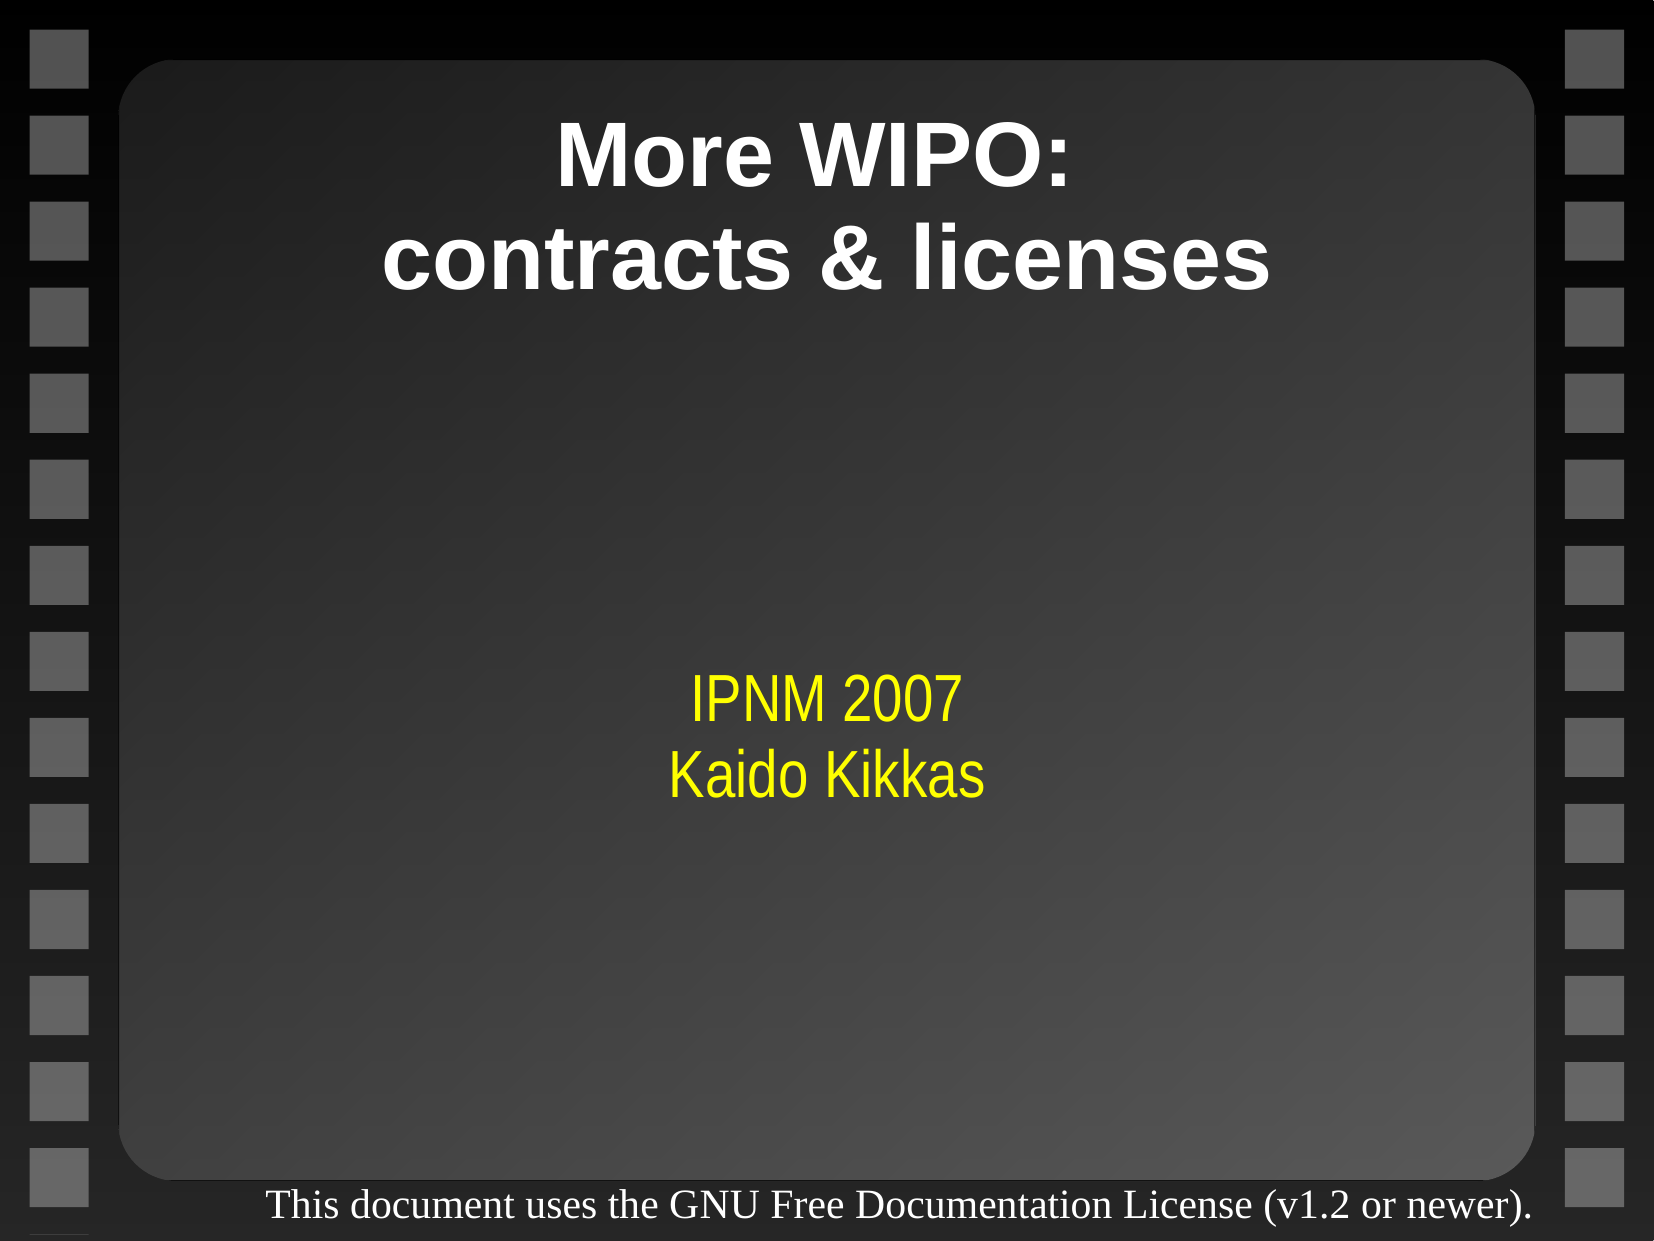

# More WIPO: contracts & licenses
IPNM 2007
Kaido Kikkas
This document uses the GNU Free Documentation License (v1.2 or newer).